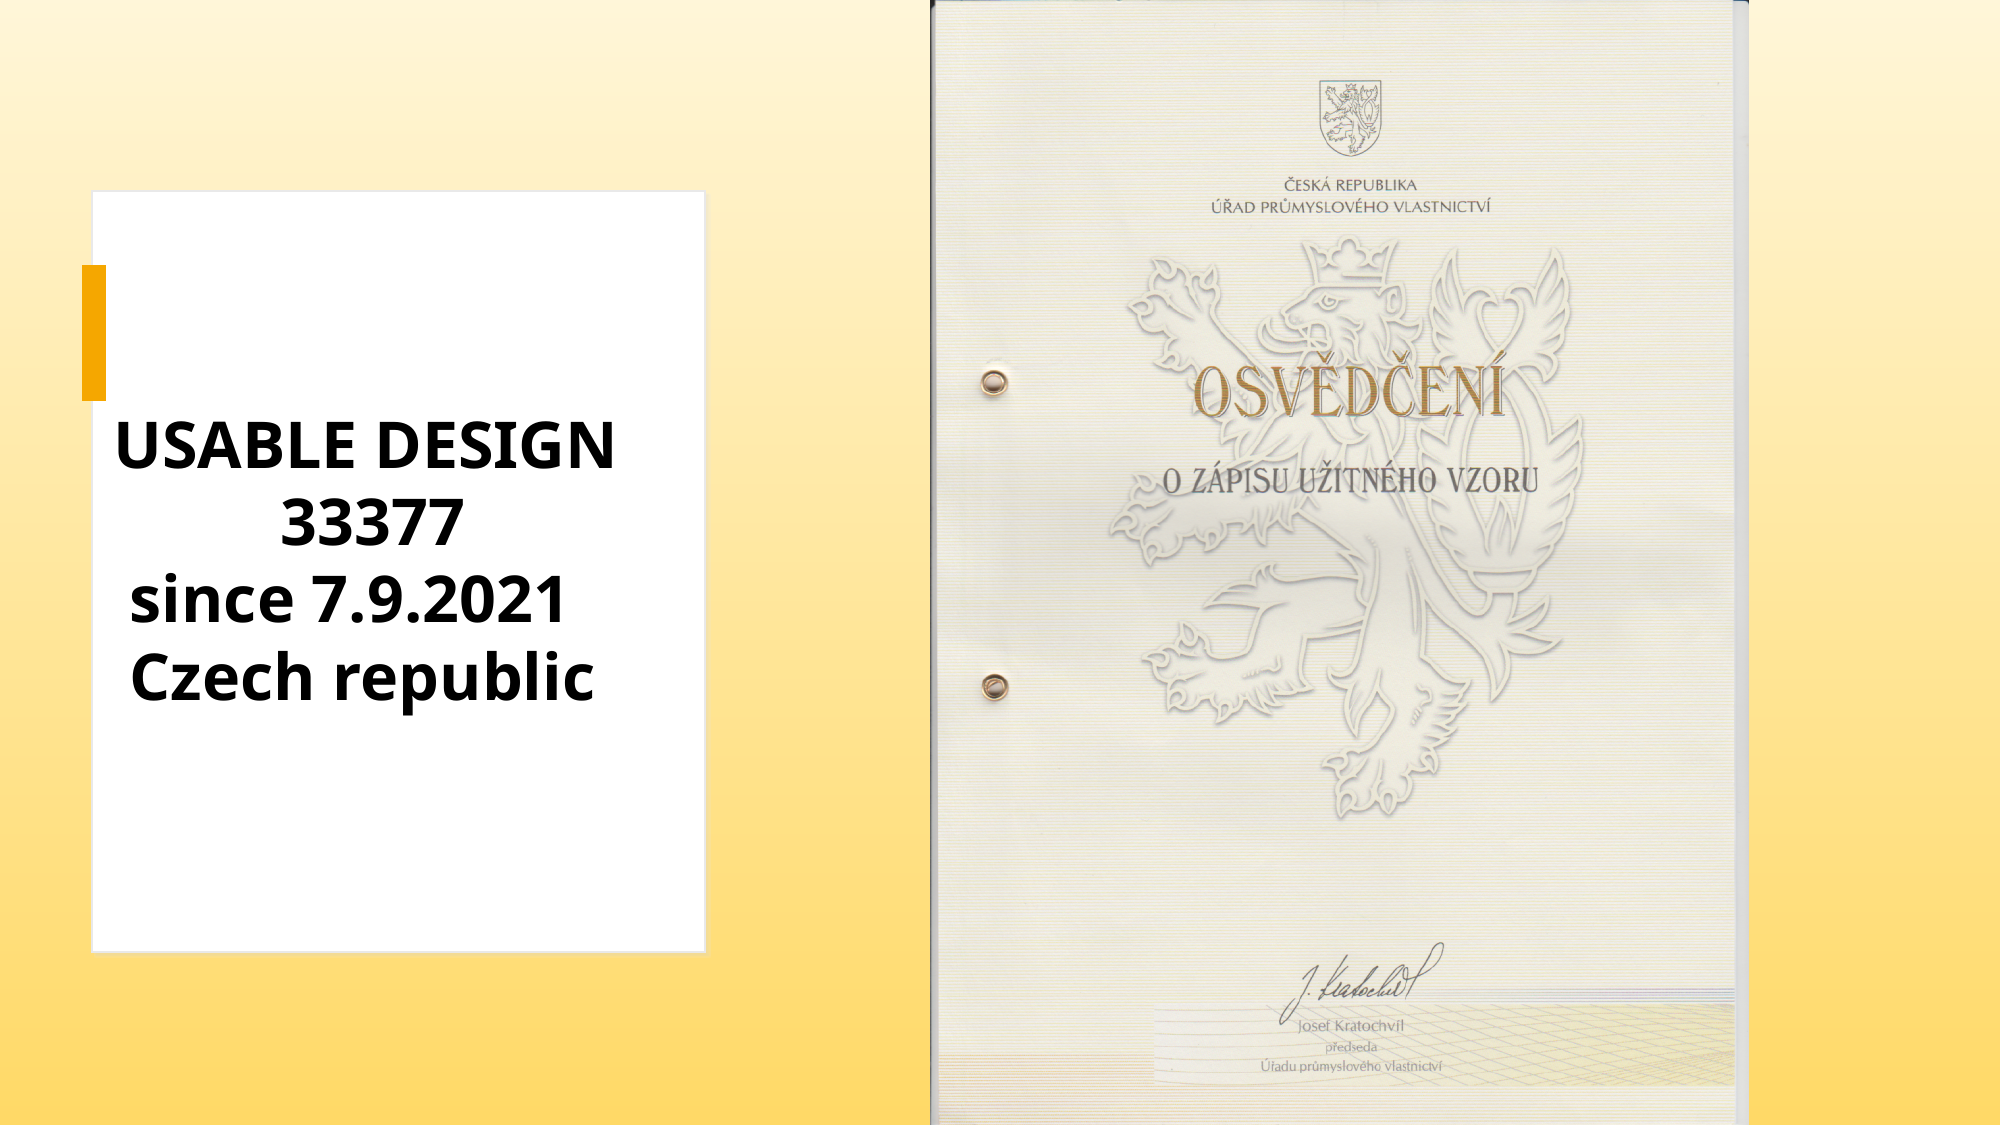

# USABLE DESIGN 33377 since 7.9.2021 Czech republic